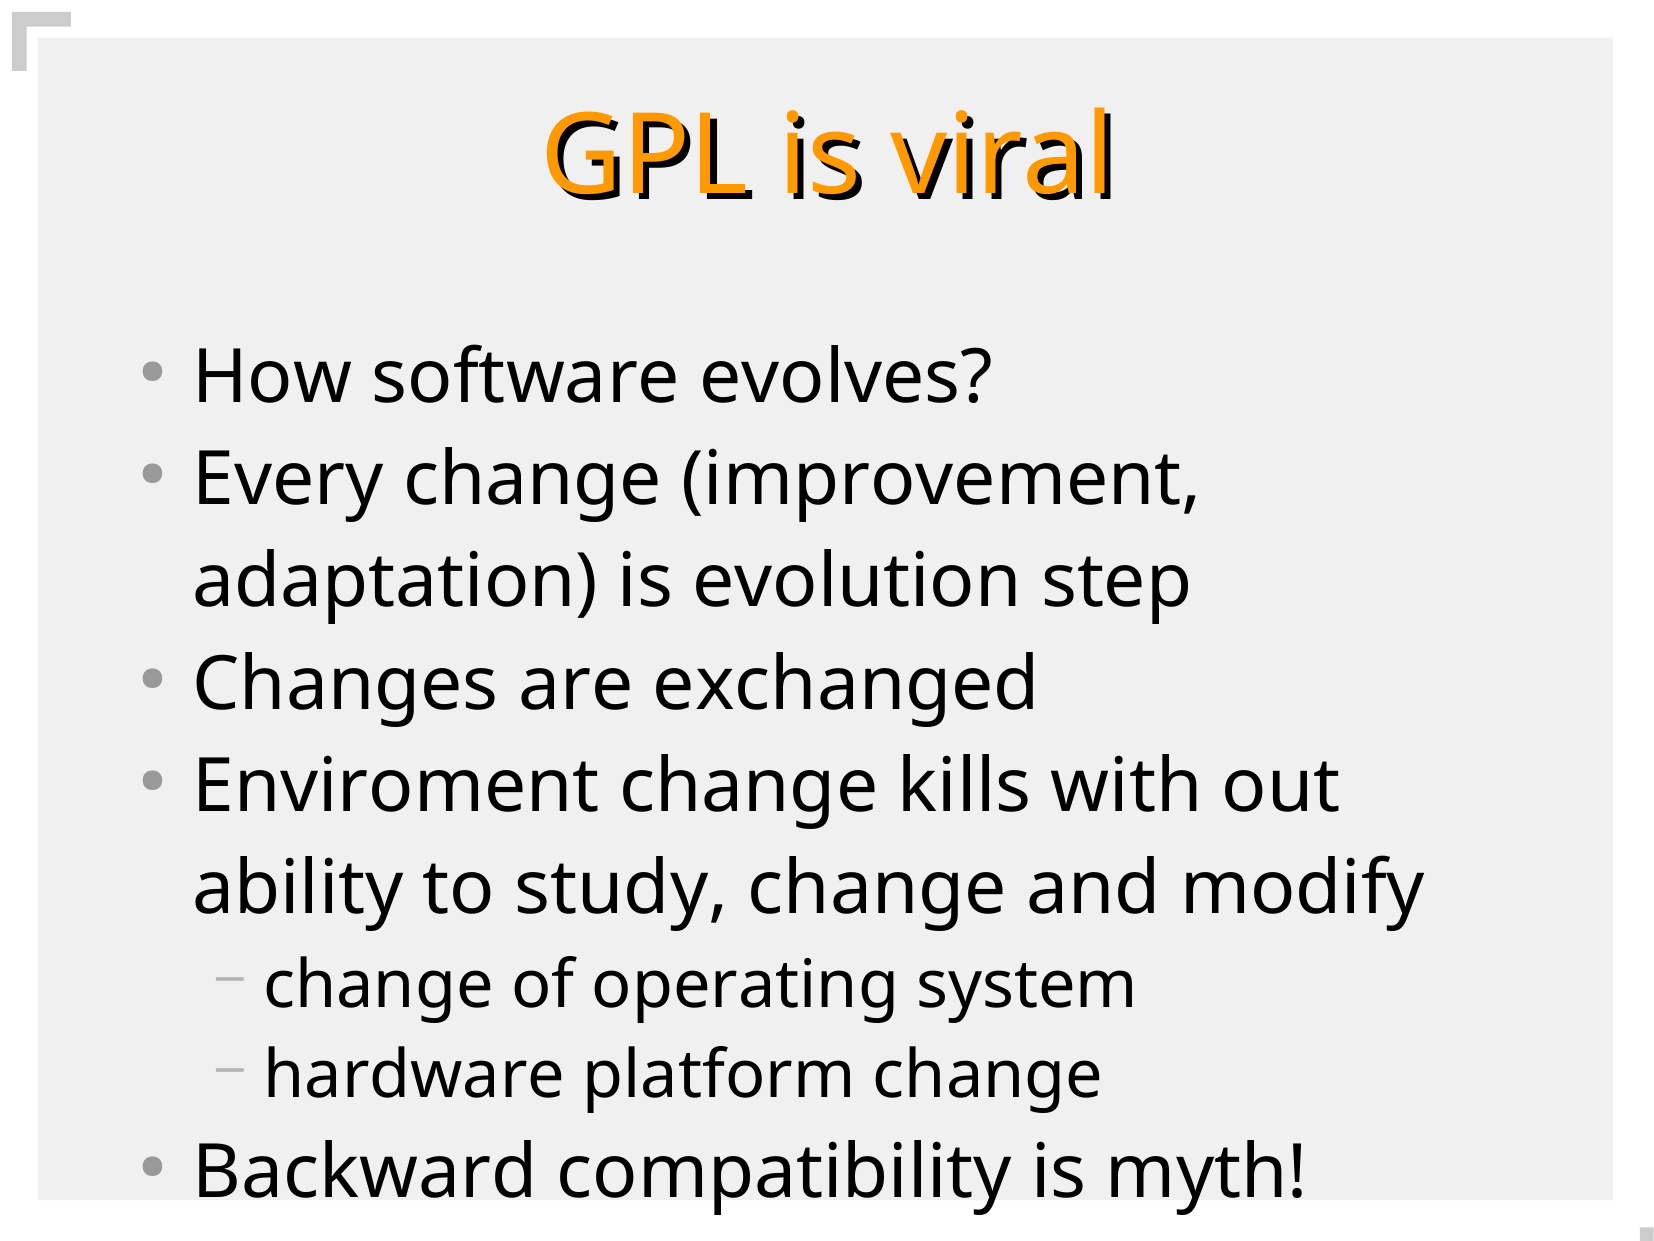

# GPL is viral
How software evolves?
Every change (improvement, adaptation) is evolution step
Changes are exchanged
Enviroment change kills with out ability to study, change and modify
change of operating system
hardware platform change
Backward compatibility is myth!